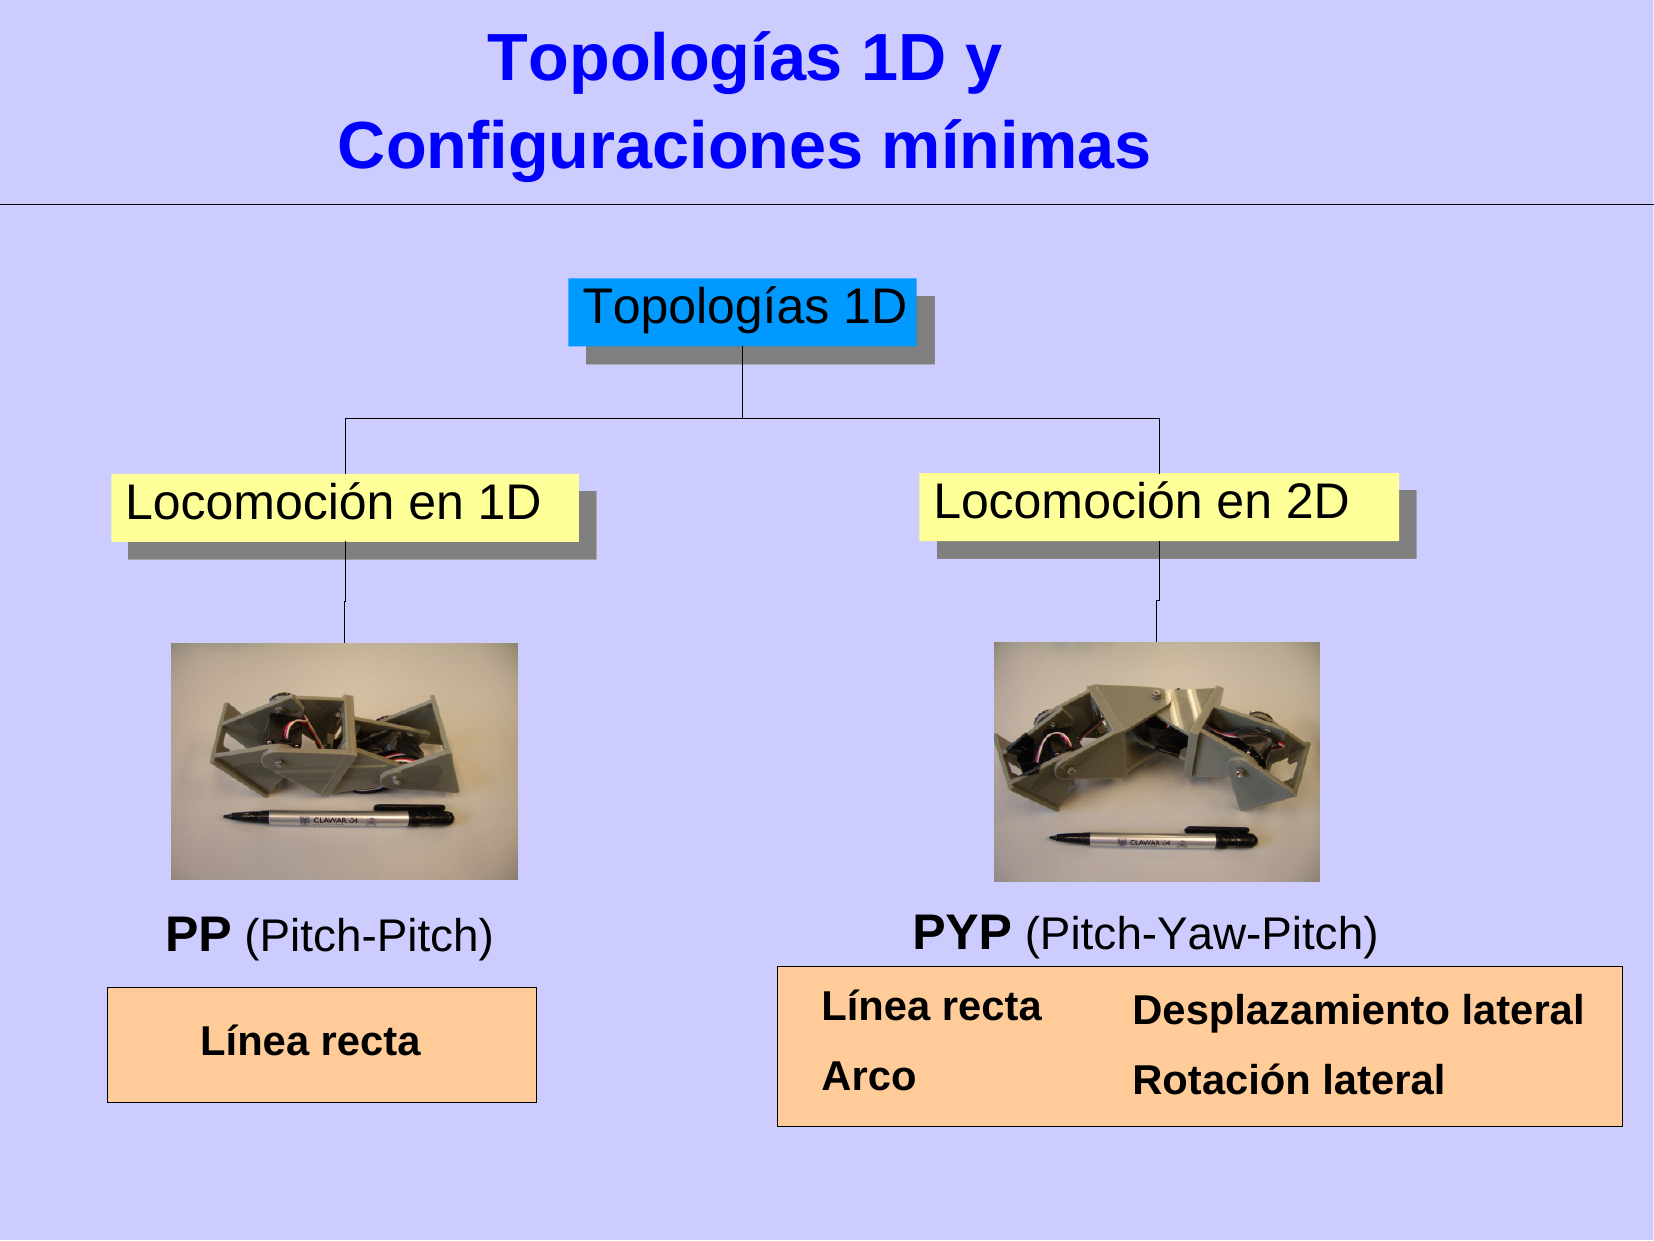

# Topologías 1D y Configuraciones mínimas
 Topologías 1D
 Locomoción en 2D
 Locomoción en 1D
PYP (Pitch-Yaw-Pitch)
PP (Pitch-Pitch)
 Línea recta
 Arco
 Desplazamiento lateral
 Rotación lateral
 Línea recta